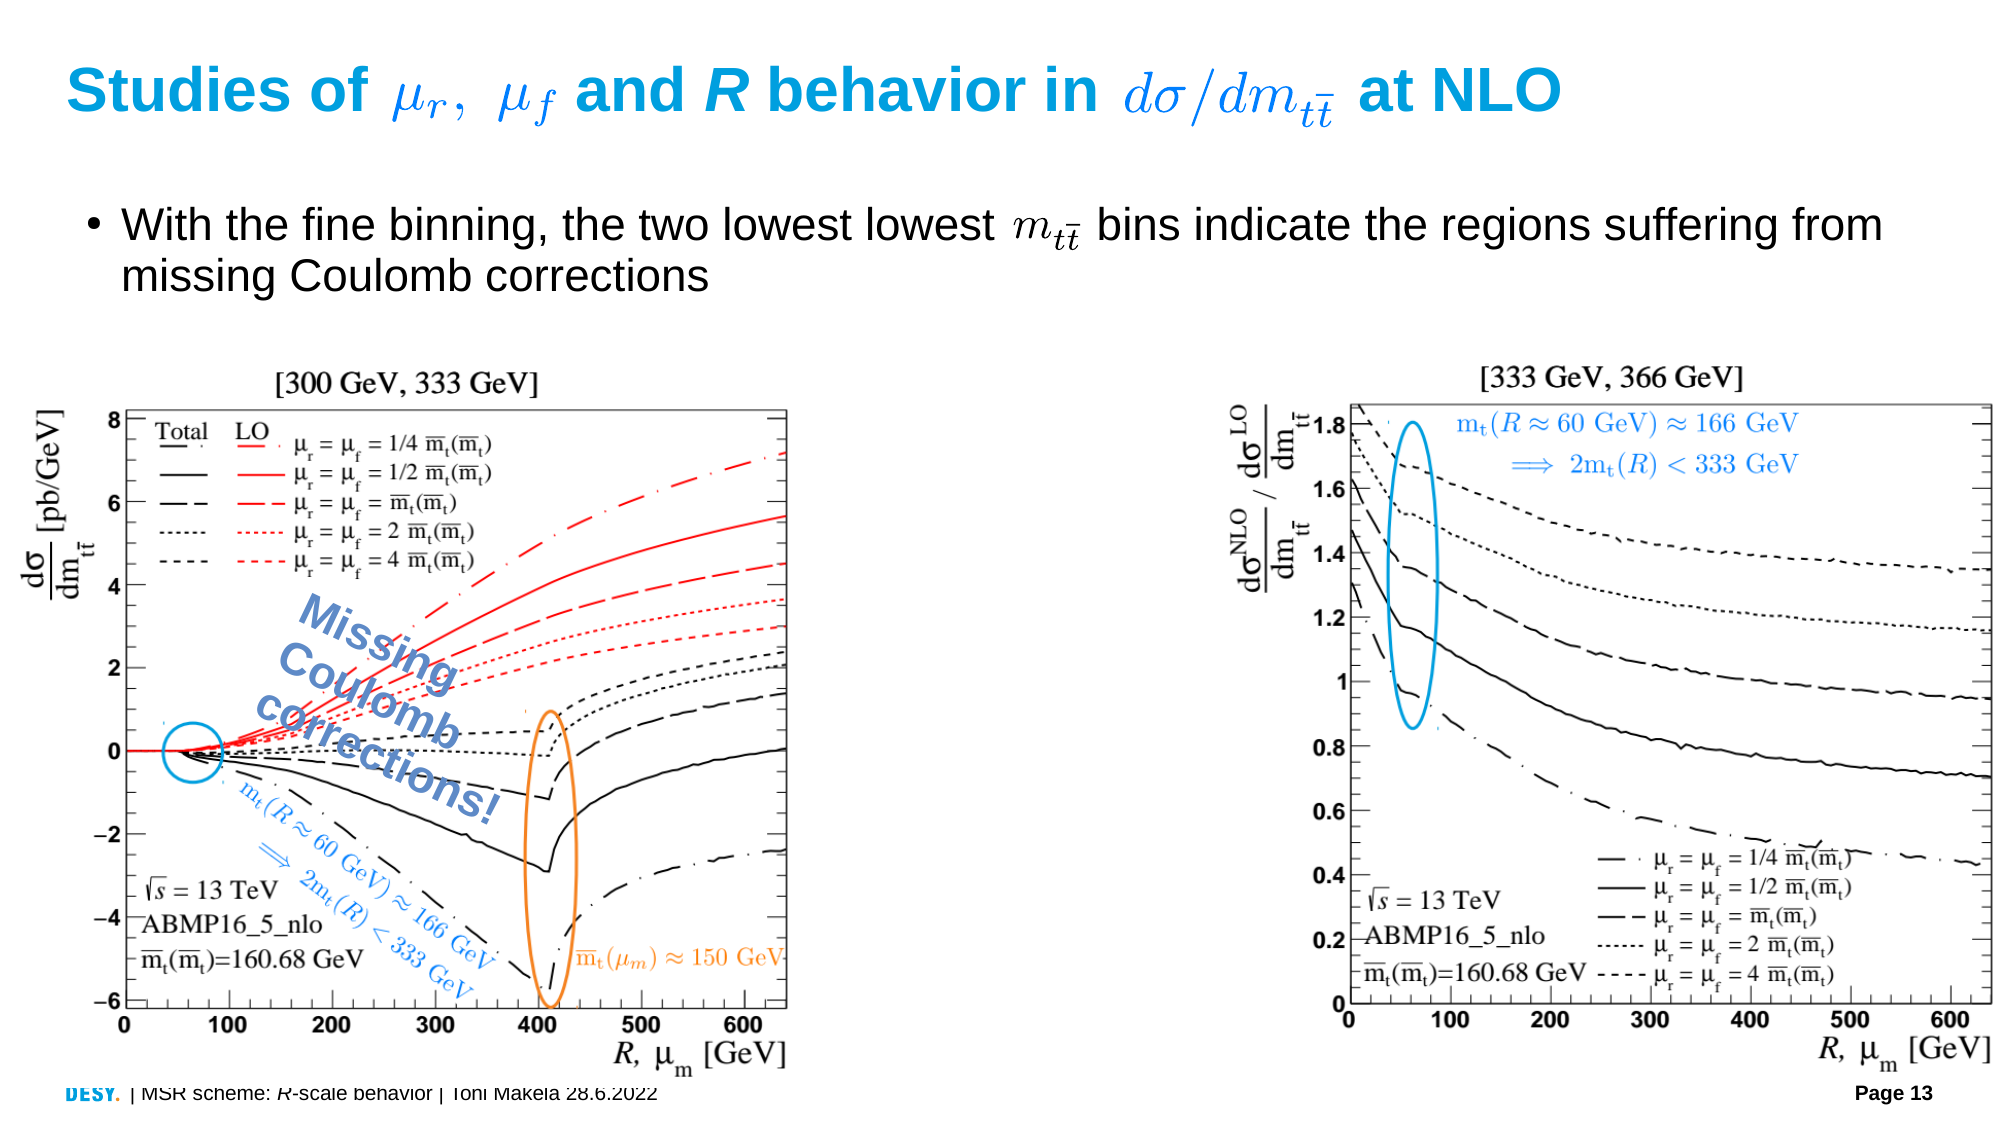

# Studies of and R behavior in at NLO
With the fine binning, the two lowest lowest bins indicate the regions suffering from missing Coulomb corrections
Missing
Coulomb
corrections!
| MSR scheme: R-scale behavior | Toni Mäkelä 28.6.2022